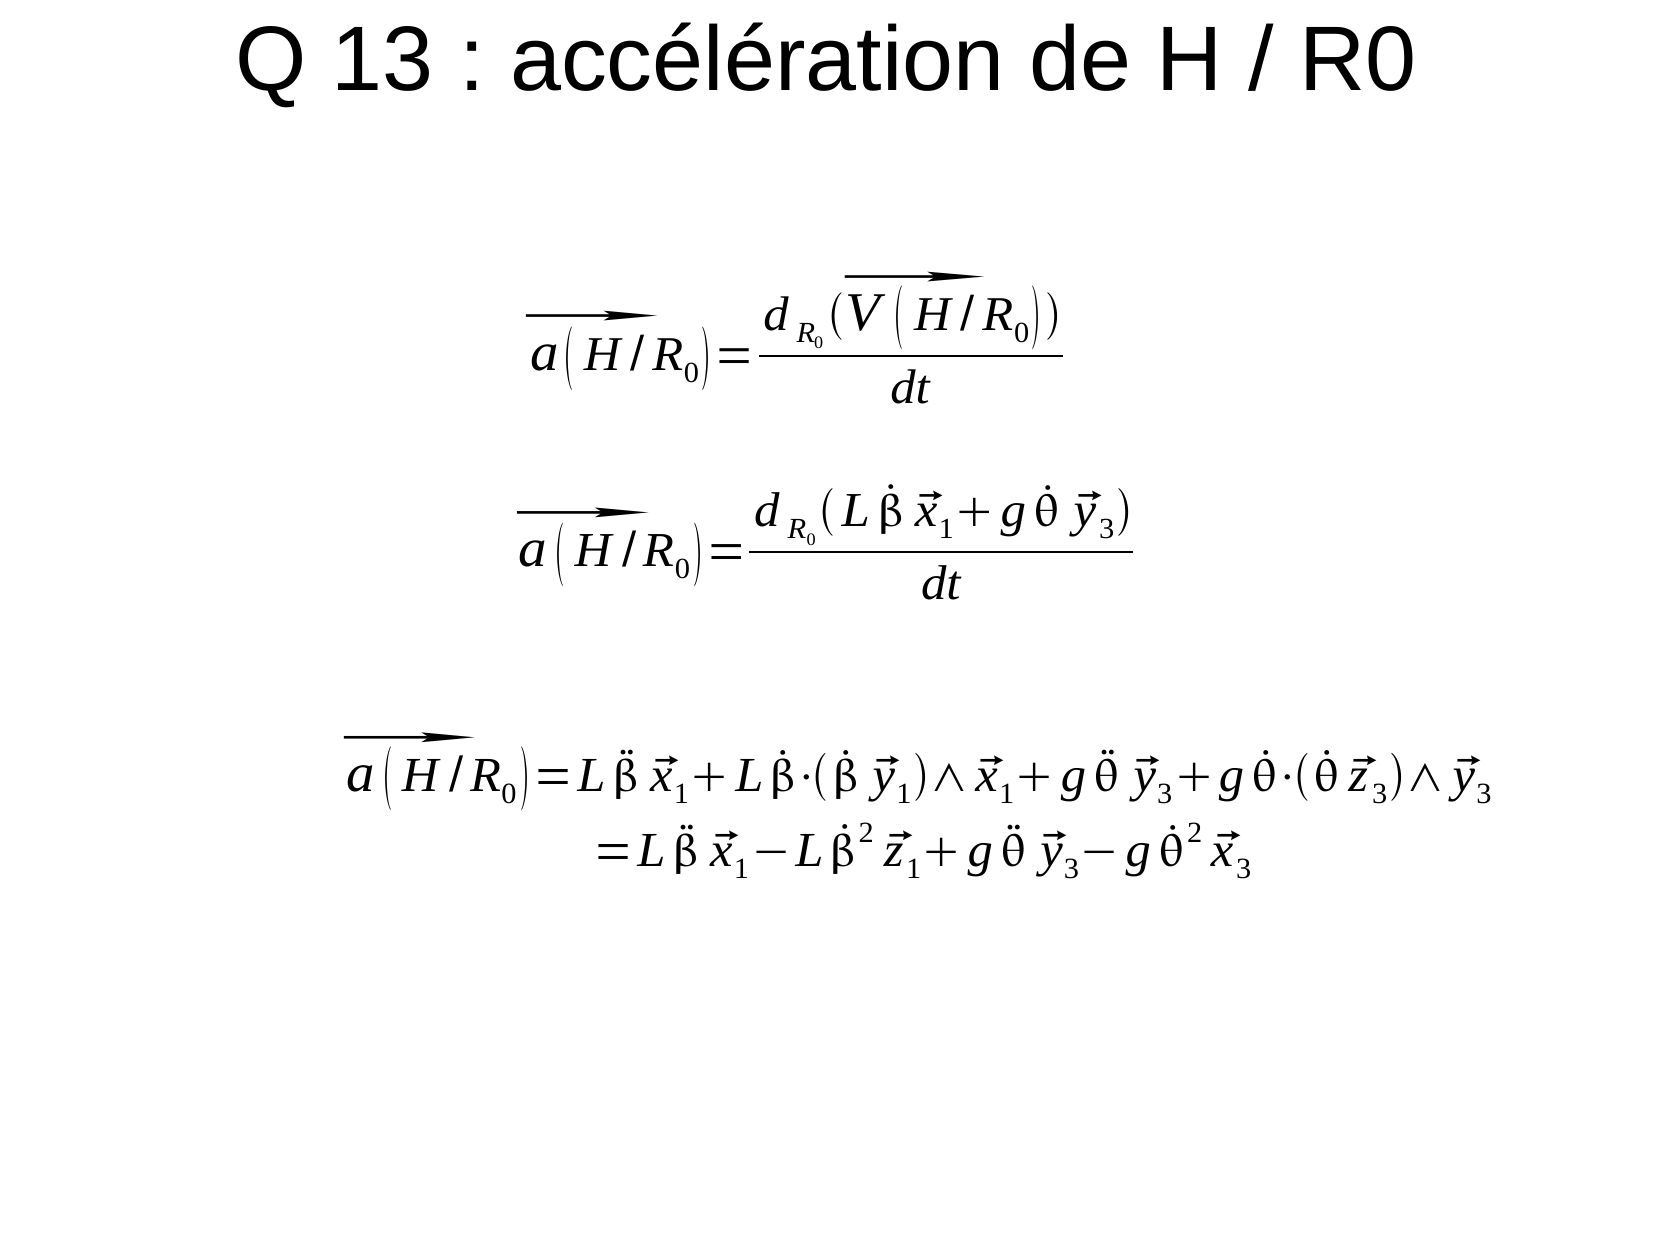

# Q 13 : accélération de H / R0